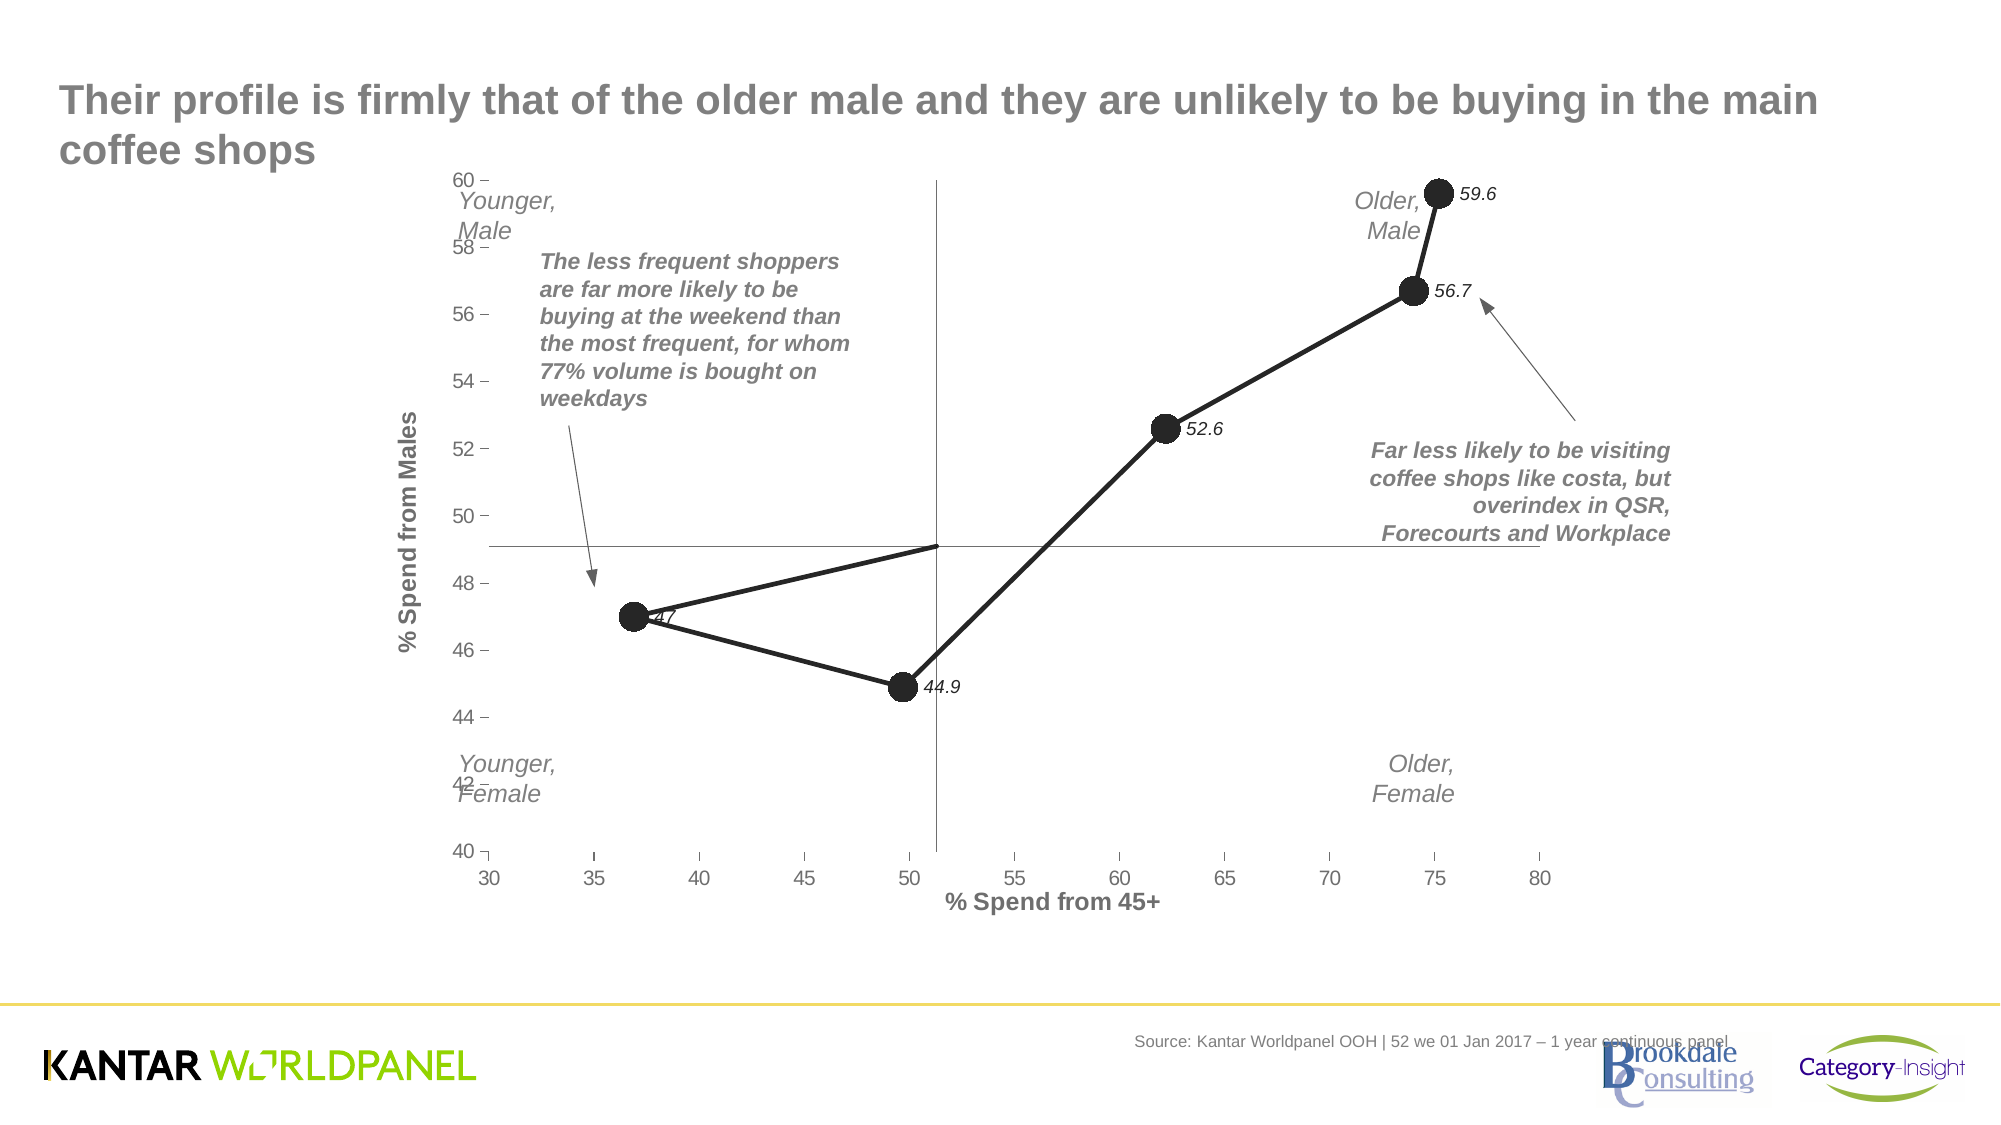

# Their profile is firmly that of the older male and they are unlikely to be buying in the main coffee shops
### Chart
| Category | Male |
|---|---|Younger, Male
Older,
 Male
The less frequent shoppers are far more likely to be buying at the weekend than the most frequent, for whom 77% volume is bought on weekdays
Far less likely to be visiting coffee shops like costa, but overindex in QSR, Forecourts and Workplace
Younger, Female
Older,
 Female
Source: Kantar Worldpanel OOH | 52 we 01 Jan 2017 – 1 year continuous panel